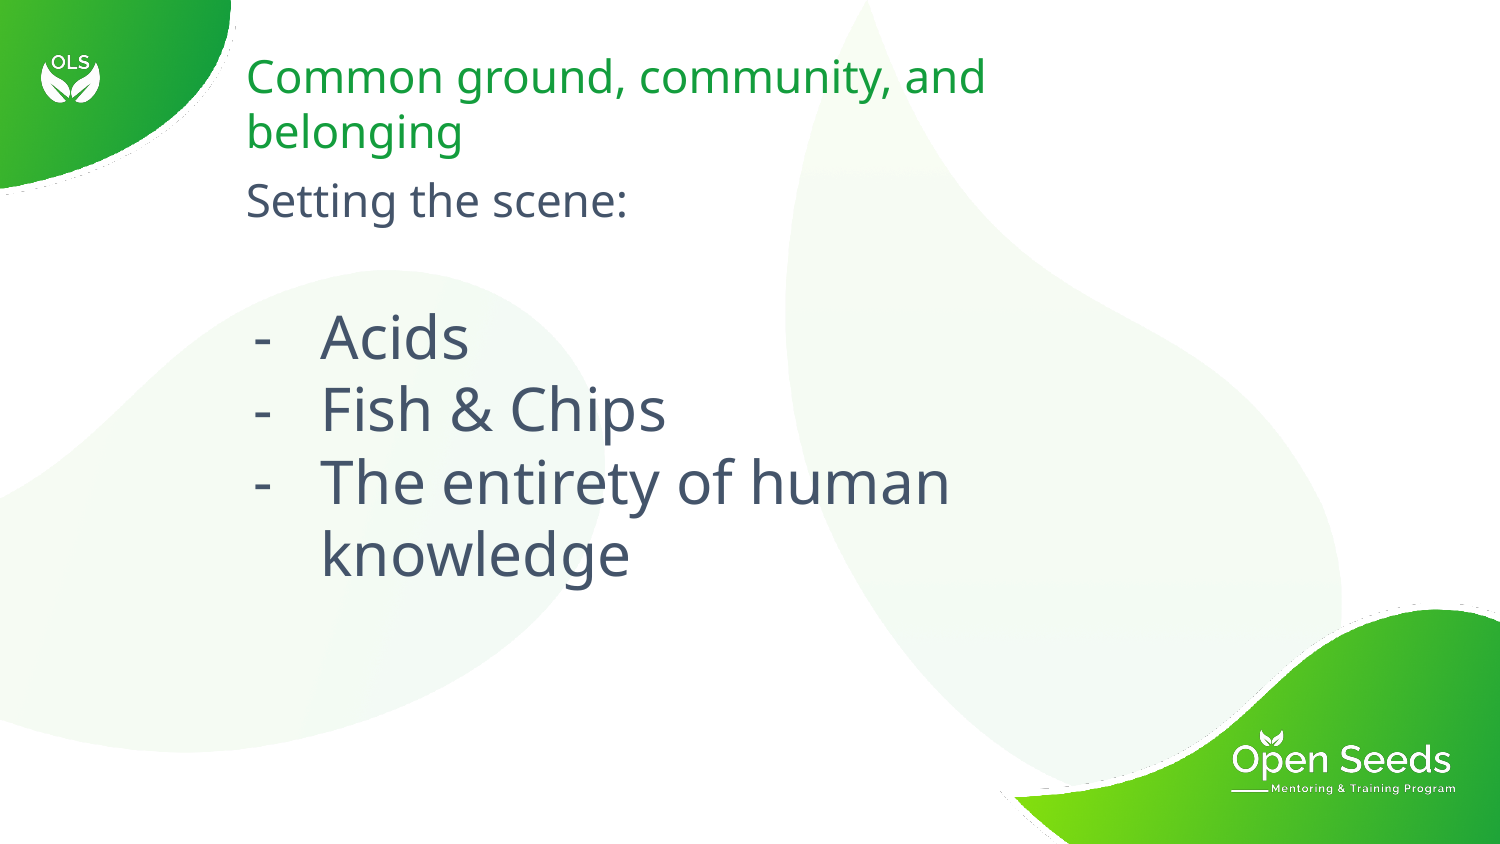

# Common ground, community, and belonging
Setting the scene:
Acids
Fish & Chips
The entirety of human knowledge